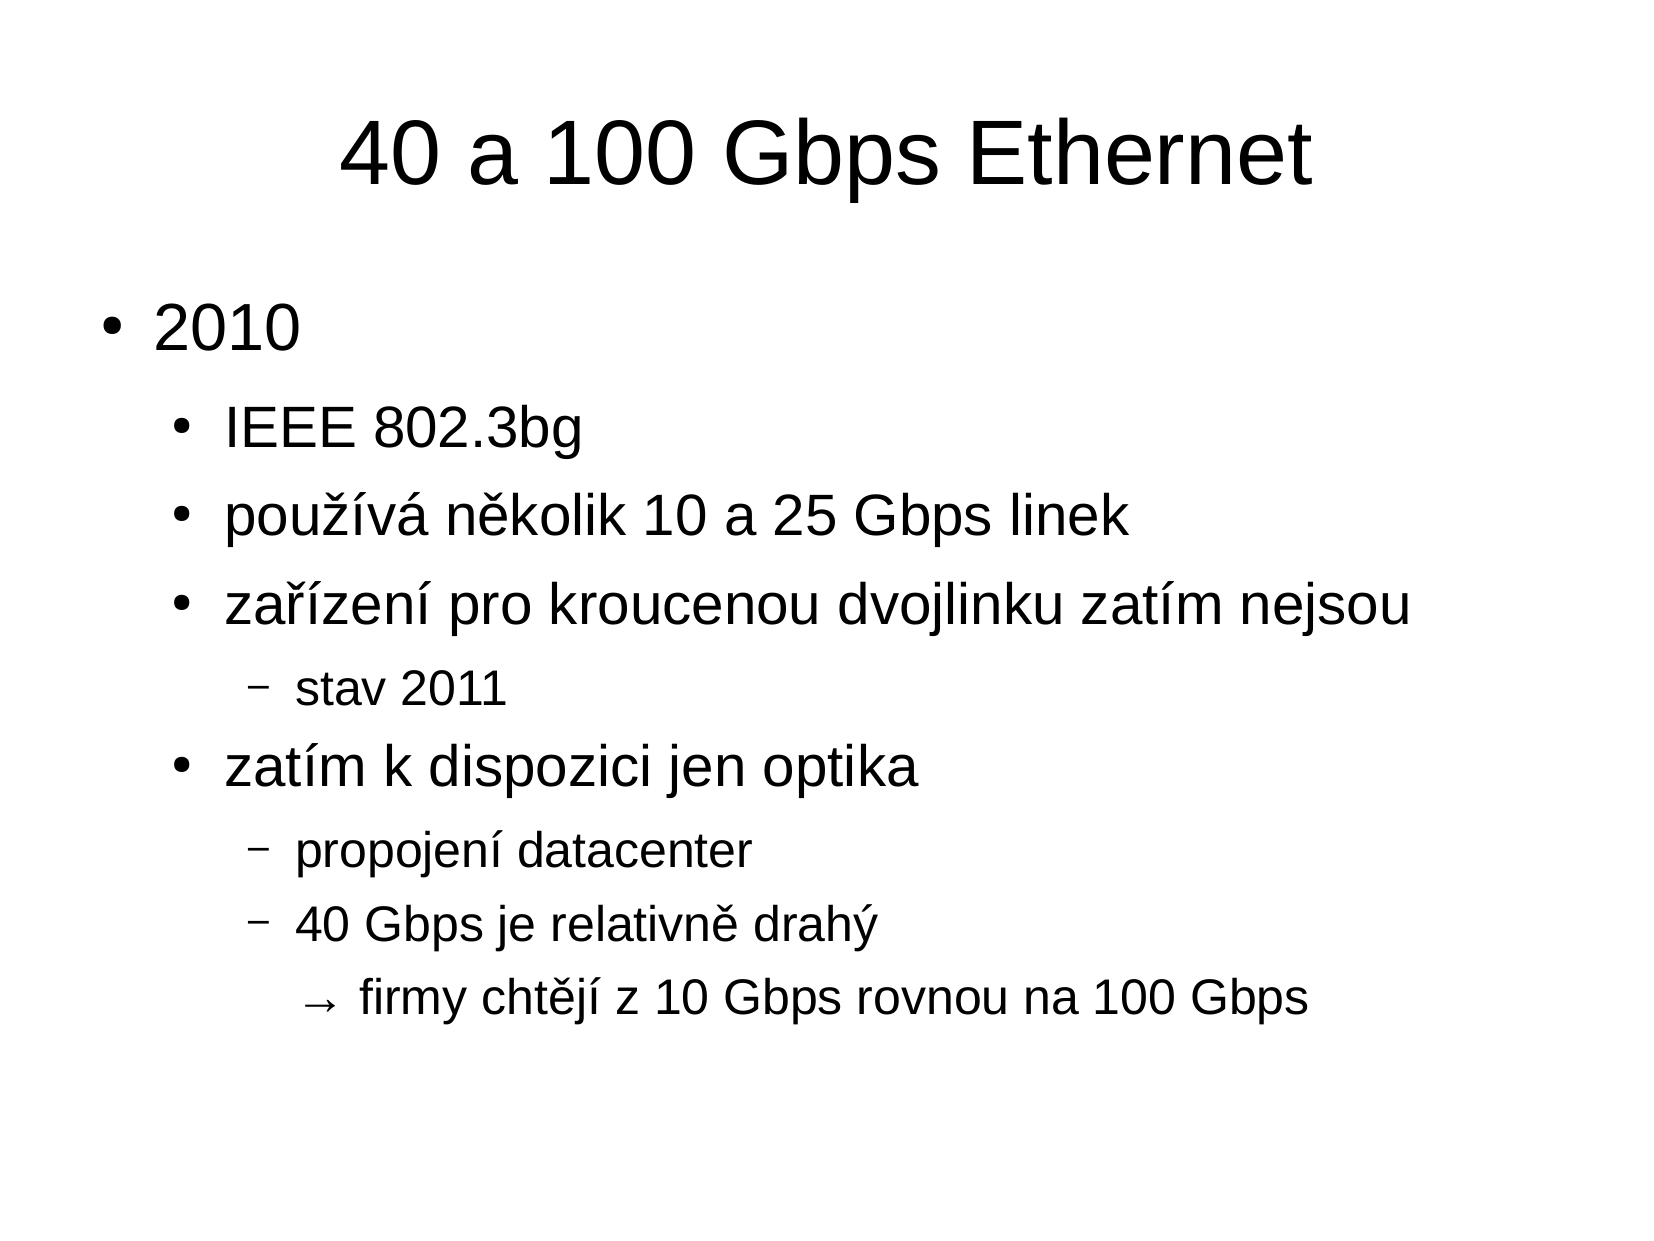

# 40 a 100 Gbps Ethernet
2010
IEEE 802.3bg
používá několik 10 a 25 Gbps linek
zařízení pro kroucenou dvojlinku zatím nejsou
stav 2011
zatím k dispozici jen optika
propojení datacenter
40 Gbps je relativně drahý
→ firmy chtějí z 10 Gbps rovnou na 100 Gbps